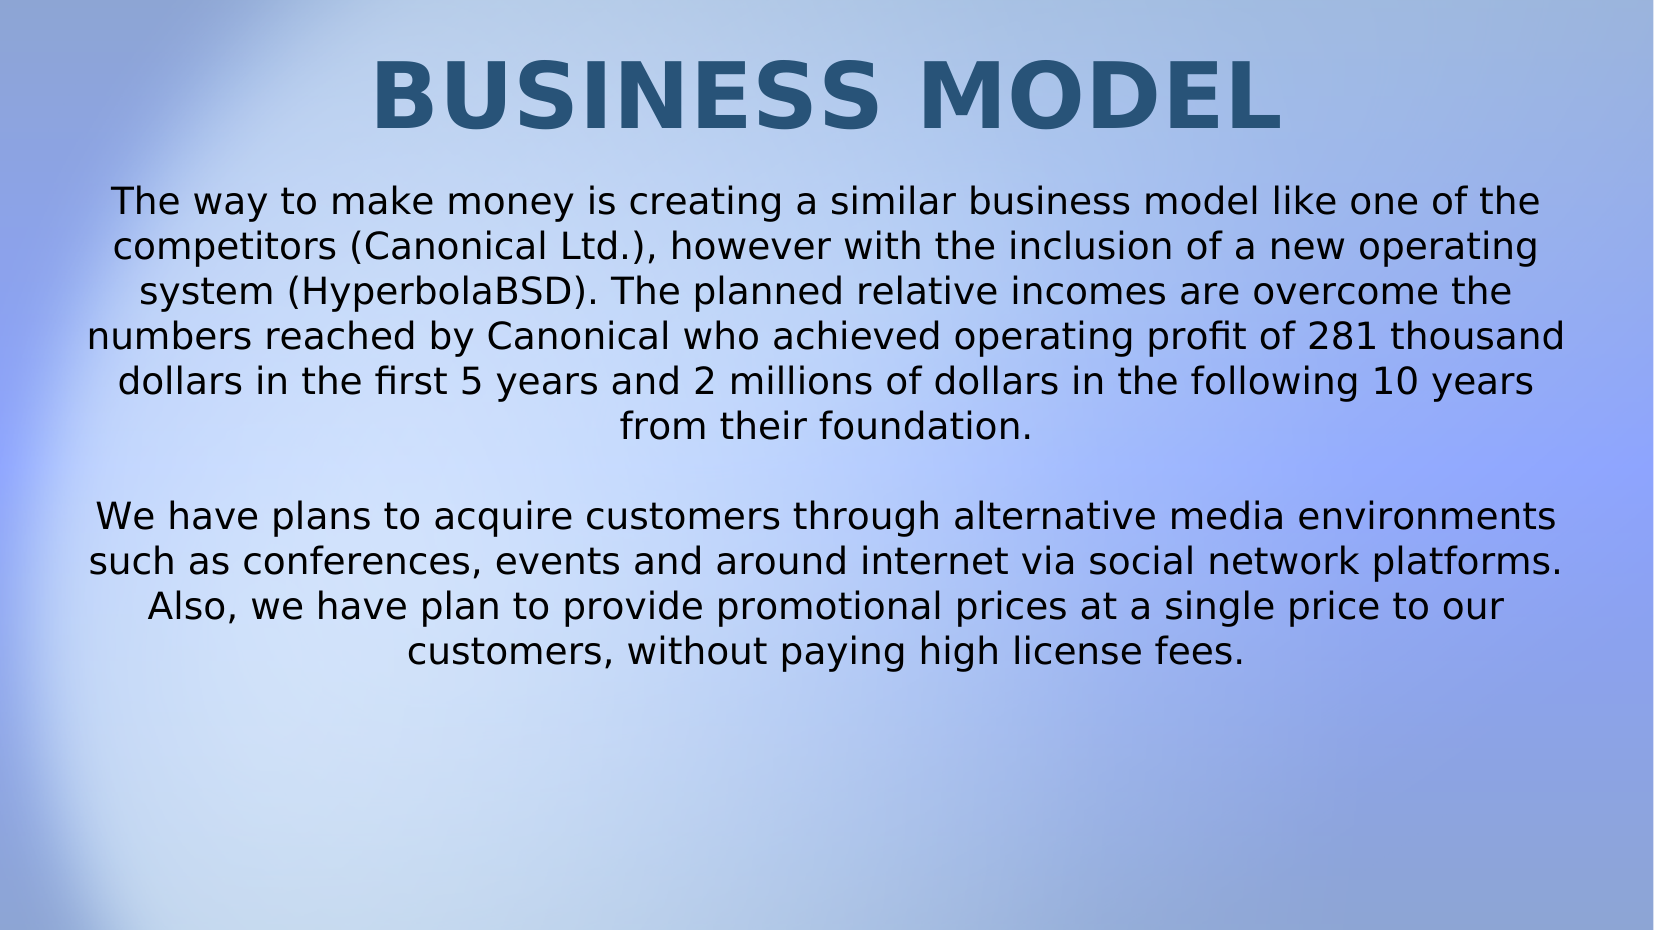

BUSINESS MODEL
The way to make money is creating a similar business model like one of the competitors (Canonical Ltd.), however with the inclusion of a new operating system (HyperbolaBSD). The planned relative incomes are overcome the numbers reached by Canonical who achieved operating profit of 281 thousand dollars in the first 5 years and 2 millions of dollars in the following 10 years from their foundation.
We have plans to acquire customers through alternative media environments such as conferences, events and around internet via social network platforms. Also, we have plan to provide promotional prices at a single price to our customers, without paying high license fees.